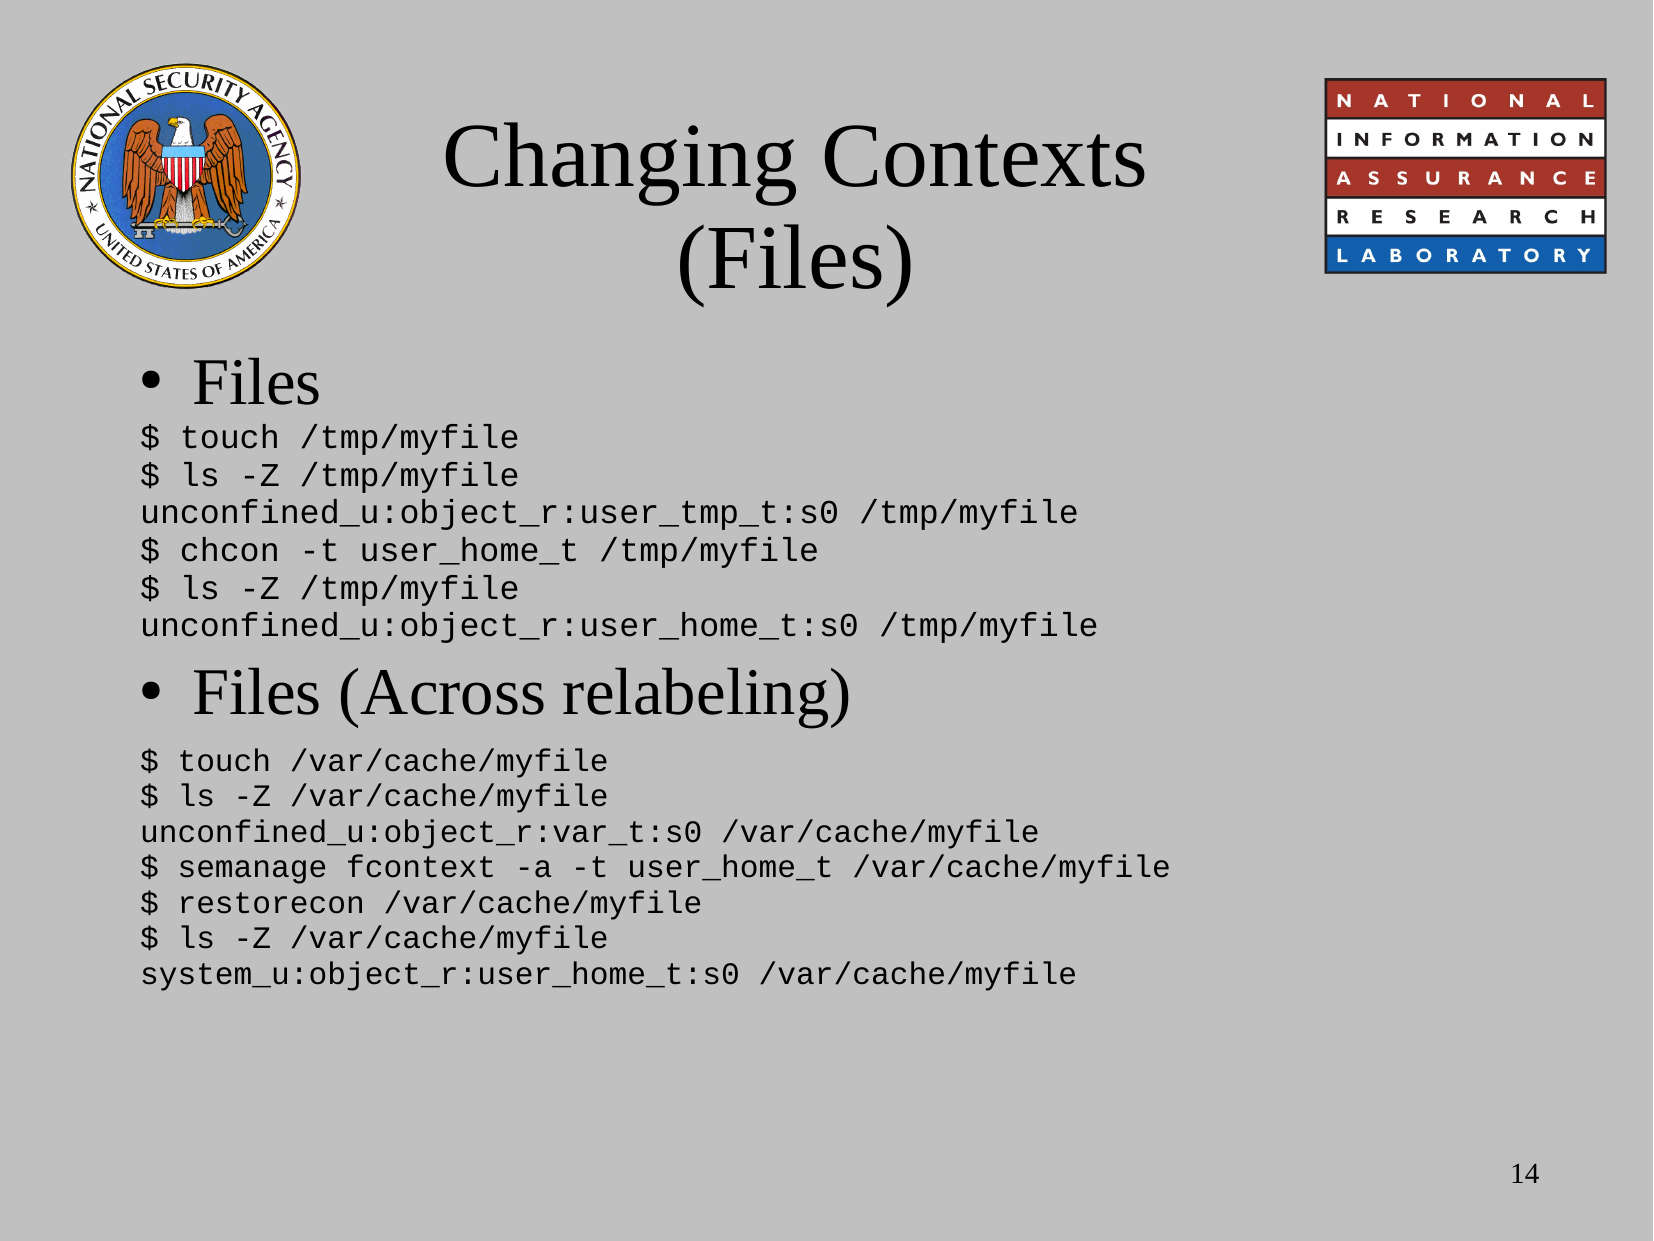

# Changing Contexts (Files)
Files
Files (Across relabeling)
$ touch /tmp/myfile
$ ls -Z /tmp/myfile
unconfined_u:object_r:user_tmp_t:s0 /tmp/myfile
$ chcon -t user_home_t /tmp/myfile
$ ls -Z /tmp/myfile
unconfined_u:object_r:user_home_t:s0 /tmp/myfile
$ touch /var/cache/myfile
$ ls -Z /var/cache/myfile
unconfined_u:object_r:var_t:s0 /var/cache/myfile
$ semanage fcontext -a -t user_home_t /var/cache/myfile
$ restorecon /var/cache/myfile
$ ls -Z /var/cache/myfile
system_u:object_r:user_home_t:s0 /var/cache/myfile